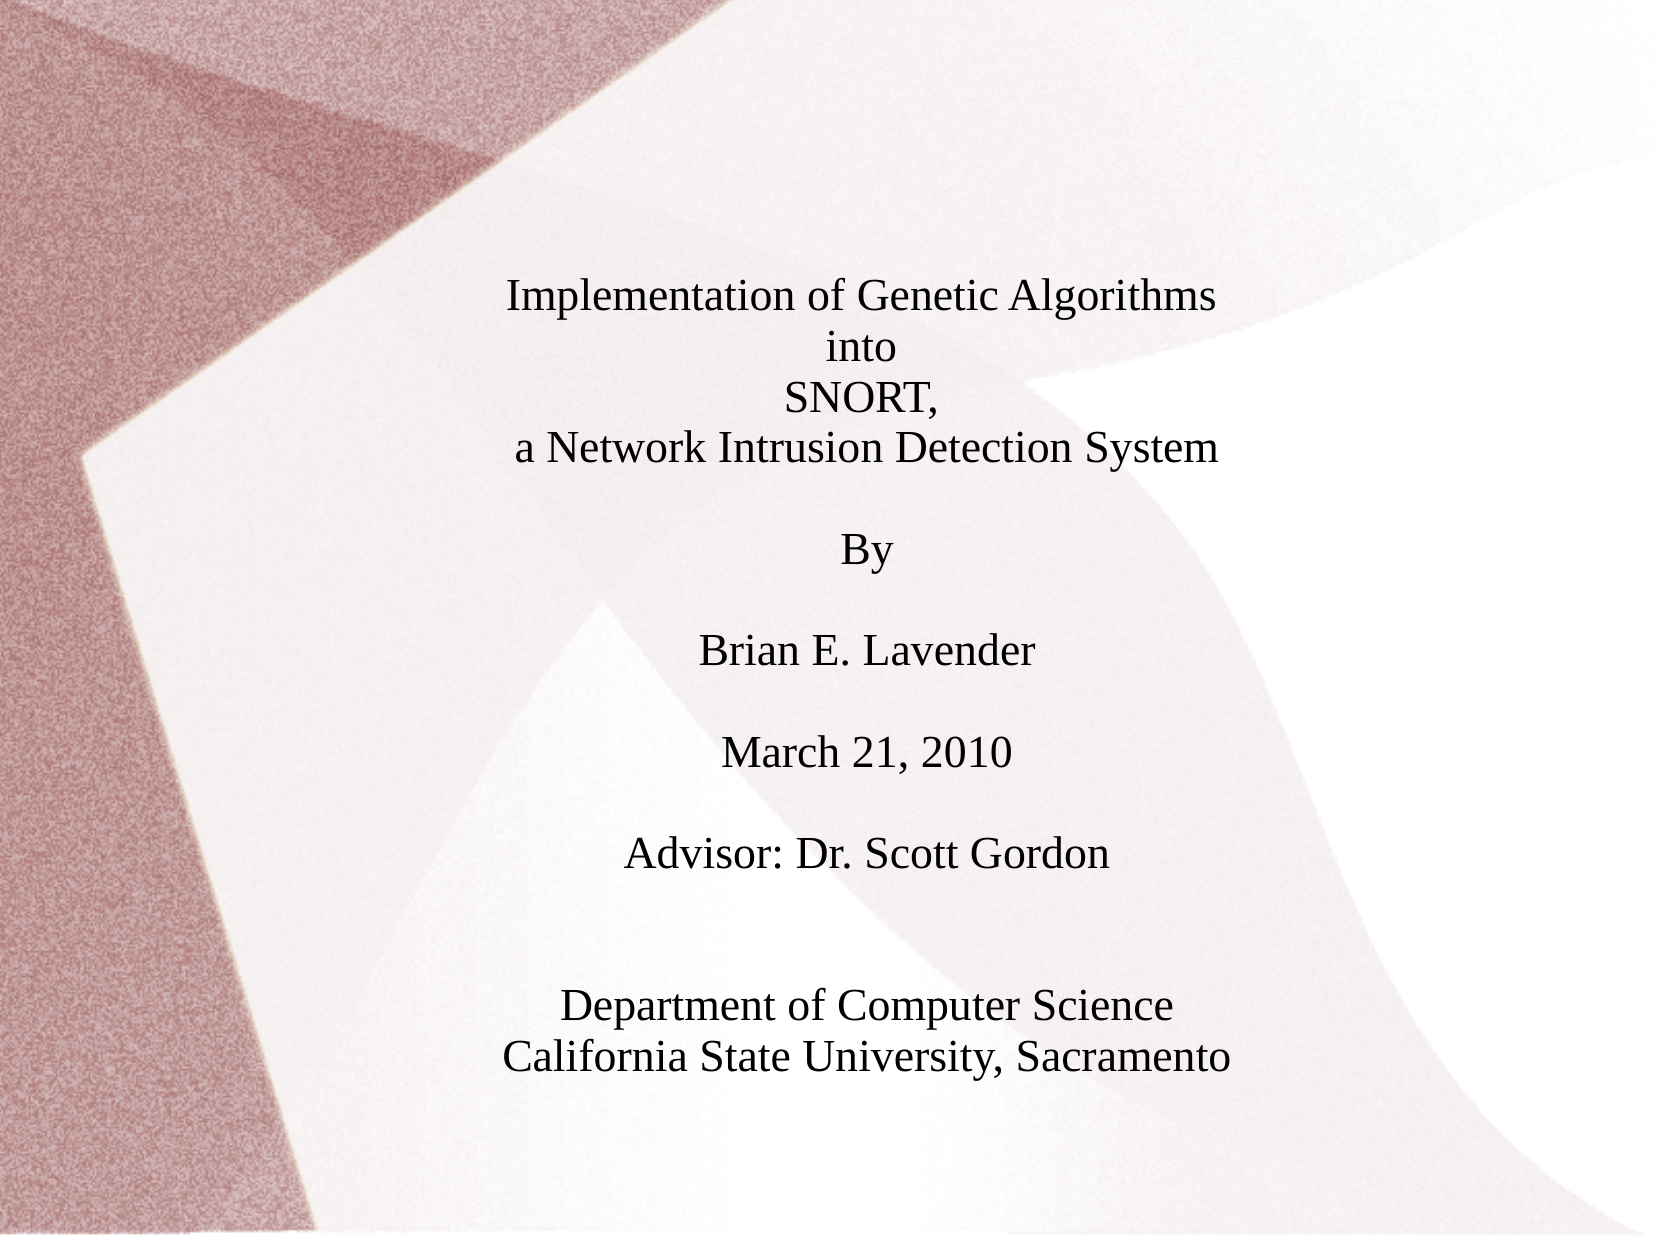

Implementation of Genetic Algorithms
into
SNORT,
a Network Intrusion Detection System
By
Brian E. Lavender
March 21, 2010
Advisor: Dr. Scott Gordon
Department of Computer Science
California State University, Sacramento